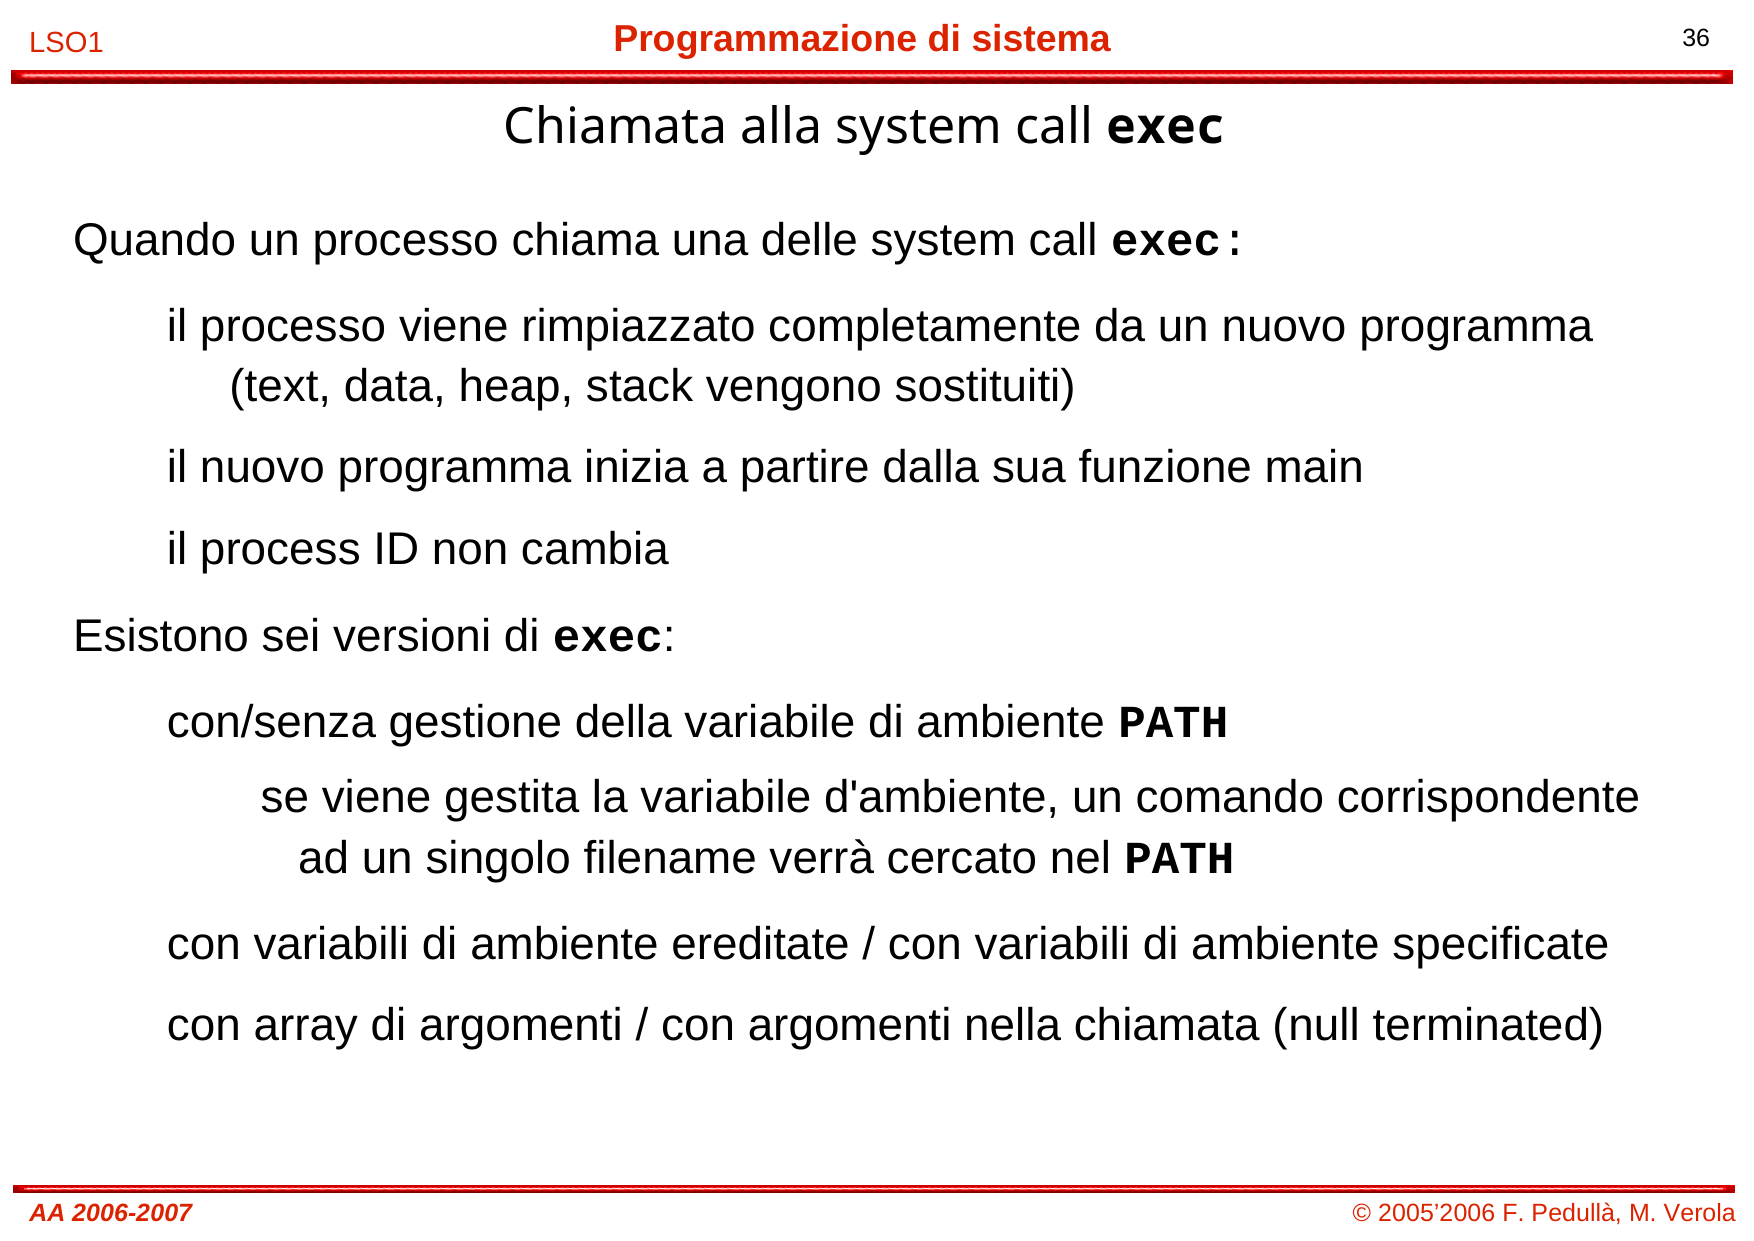

Chiamata alla system call exec
# Quando un processo chiama una delle system call exec:
il processo viene rimpiazzato completamente da un nuovo programma (text, data, heap, stack vengono sostituiti)
il nuovo programma inizia a partire dalla sua funzione main
il process ID non cambia
Esistono sei versioni di exec:
con/senza gestione della variabile di ambiente PATH
se viene gestita la variabile d'ambiente, un comando corrispondente ad un singolo filename verrà cercato nel PATH
con variabili di ambiente ereditate / con variabili di ambiente specificate
con array di argomenti / con argomenti nella chiamata (null terminated)